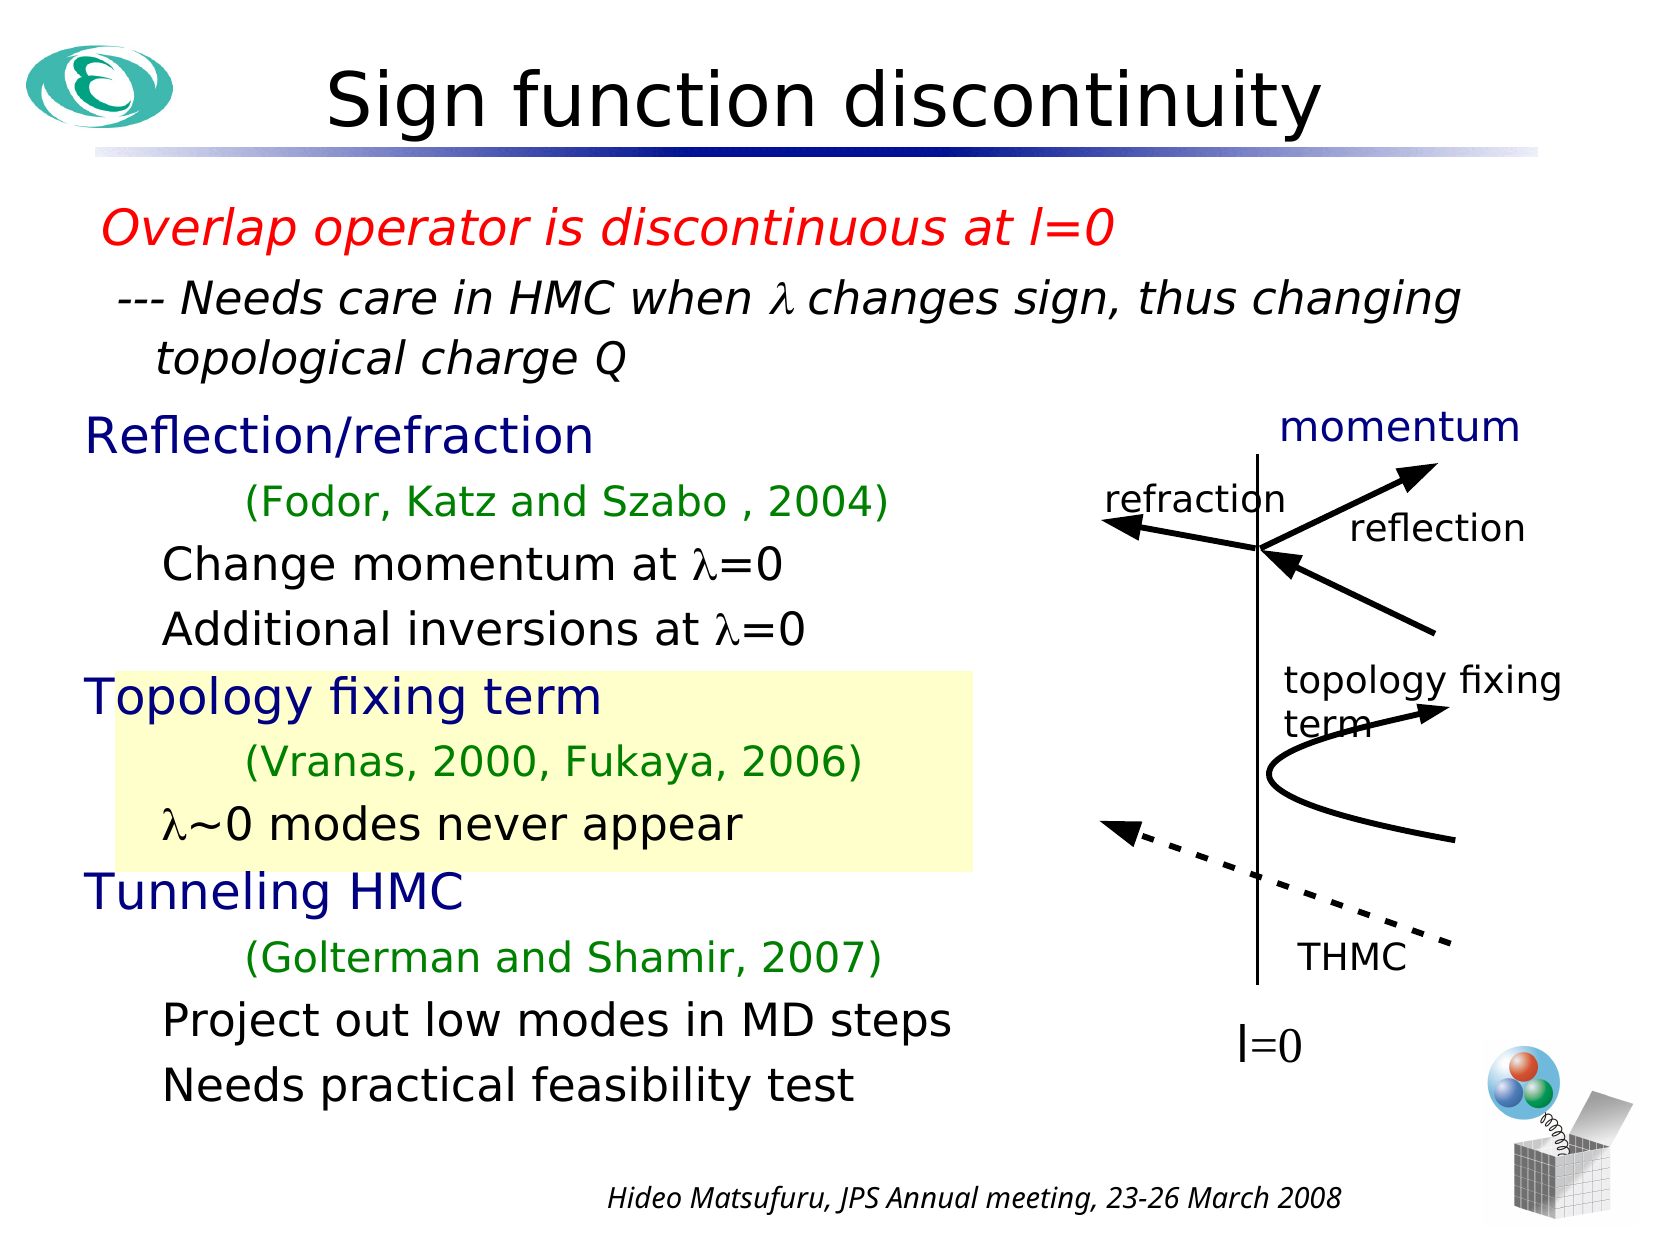

# Sign function discontinuity
Overlap operator is discontinuous at l=0
 --- Needs care in HMC when l changes sign, thus changing topological charge Q
momentum
refraction
reflection
topology fixing
term
THMC
l=0
Reflection/refraction
(Fodor, Katz and Szabo , 2004)
Change momentum at l=0
Additional inversions at l=0
Topology fixing term
(Vranas, 2000, Fukaya, 2006)
l~0 modes never appear
Tunneling HMC
(Golterman and Shamir, 2007)
Project out low modes in MD steps
Needs practical feasibility test